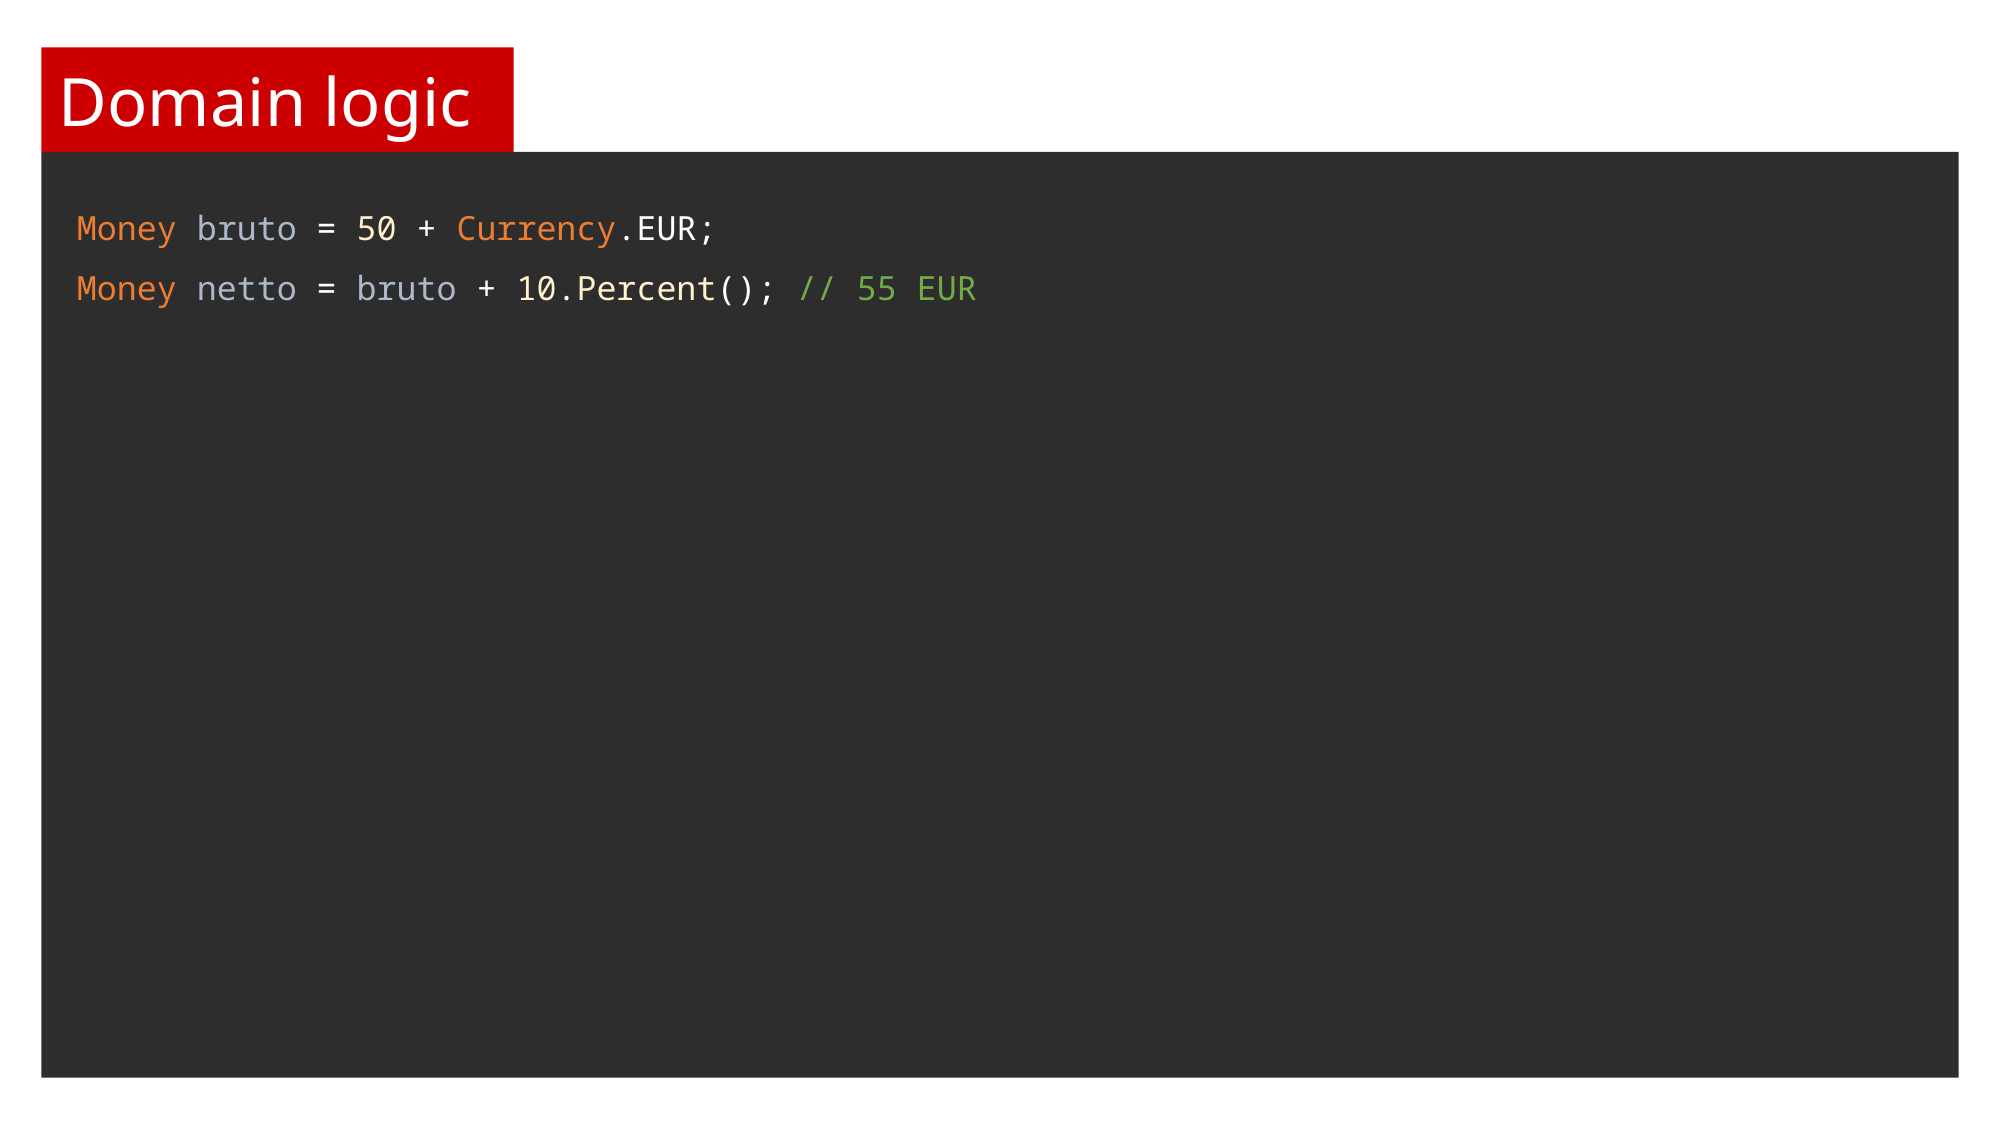

Domain logic
Money bruto = 50 + Currency.EUR;
Money netto = bruto + 10.Percent(); // 55 EUR